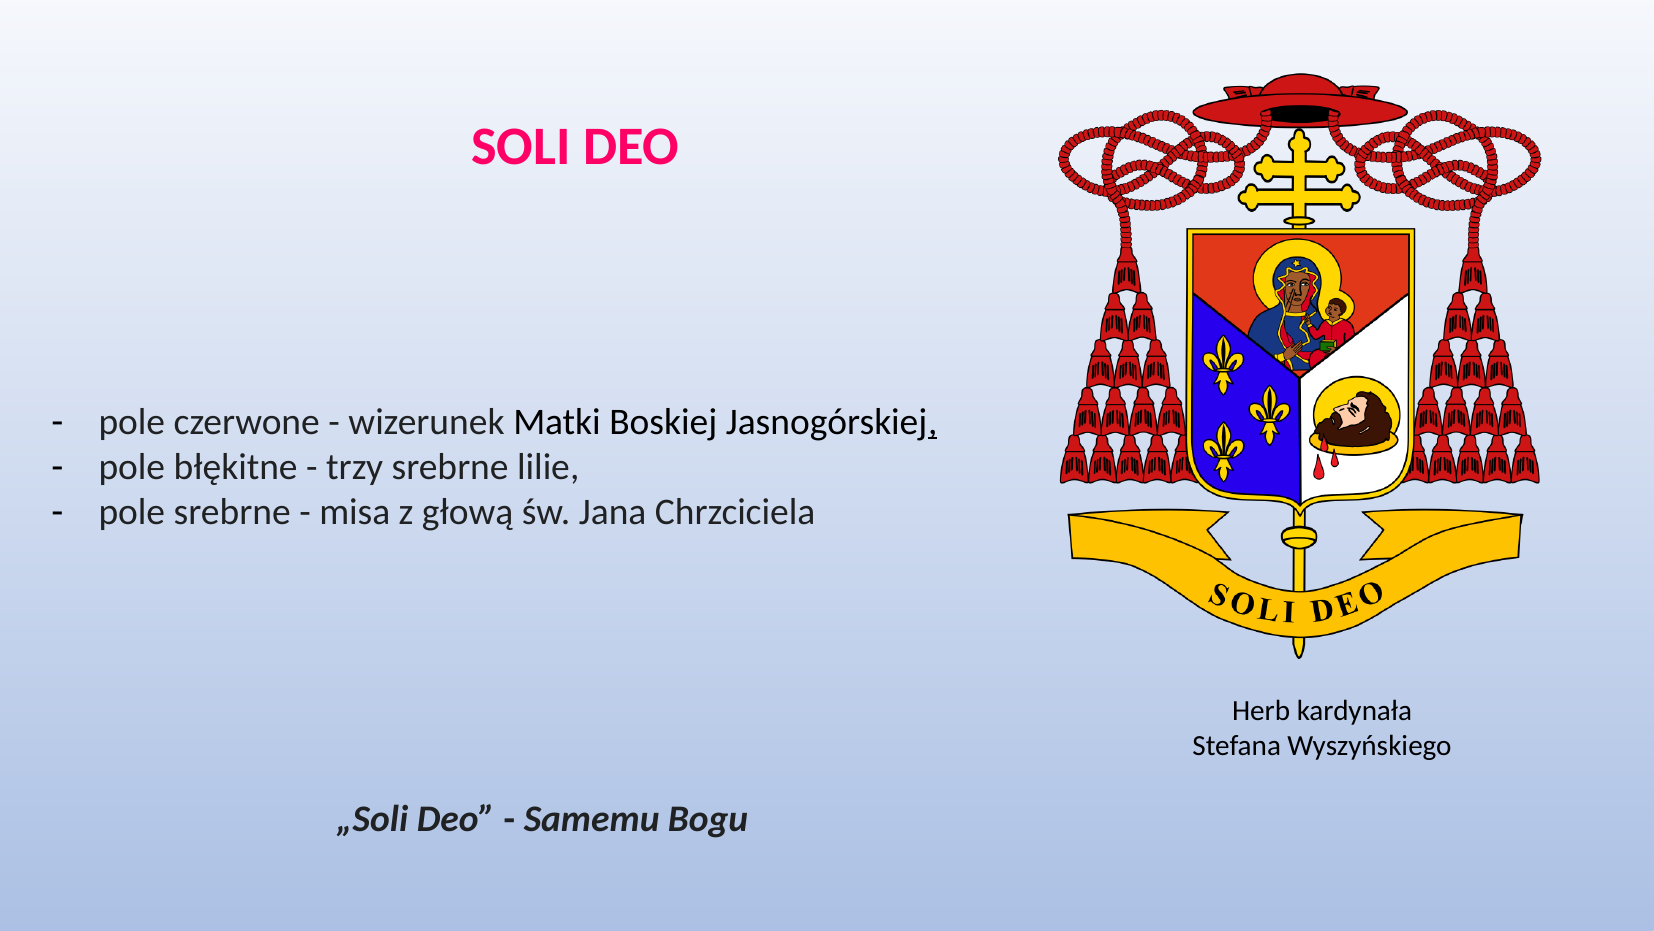

SOLI DEO
pole czerwone - wizerunek Matki Boskiej Jasnogórskiej,
pole błękitne - trzy srebrne lilie,
pole srebrne - misa z głową św. Jana Chrzciciela
Herb kardynała
Stefana Wyszyńskiego
„Soli Deo” - Samemu Bogu